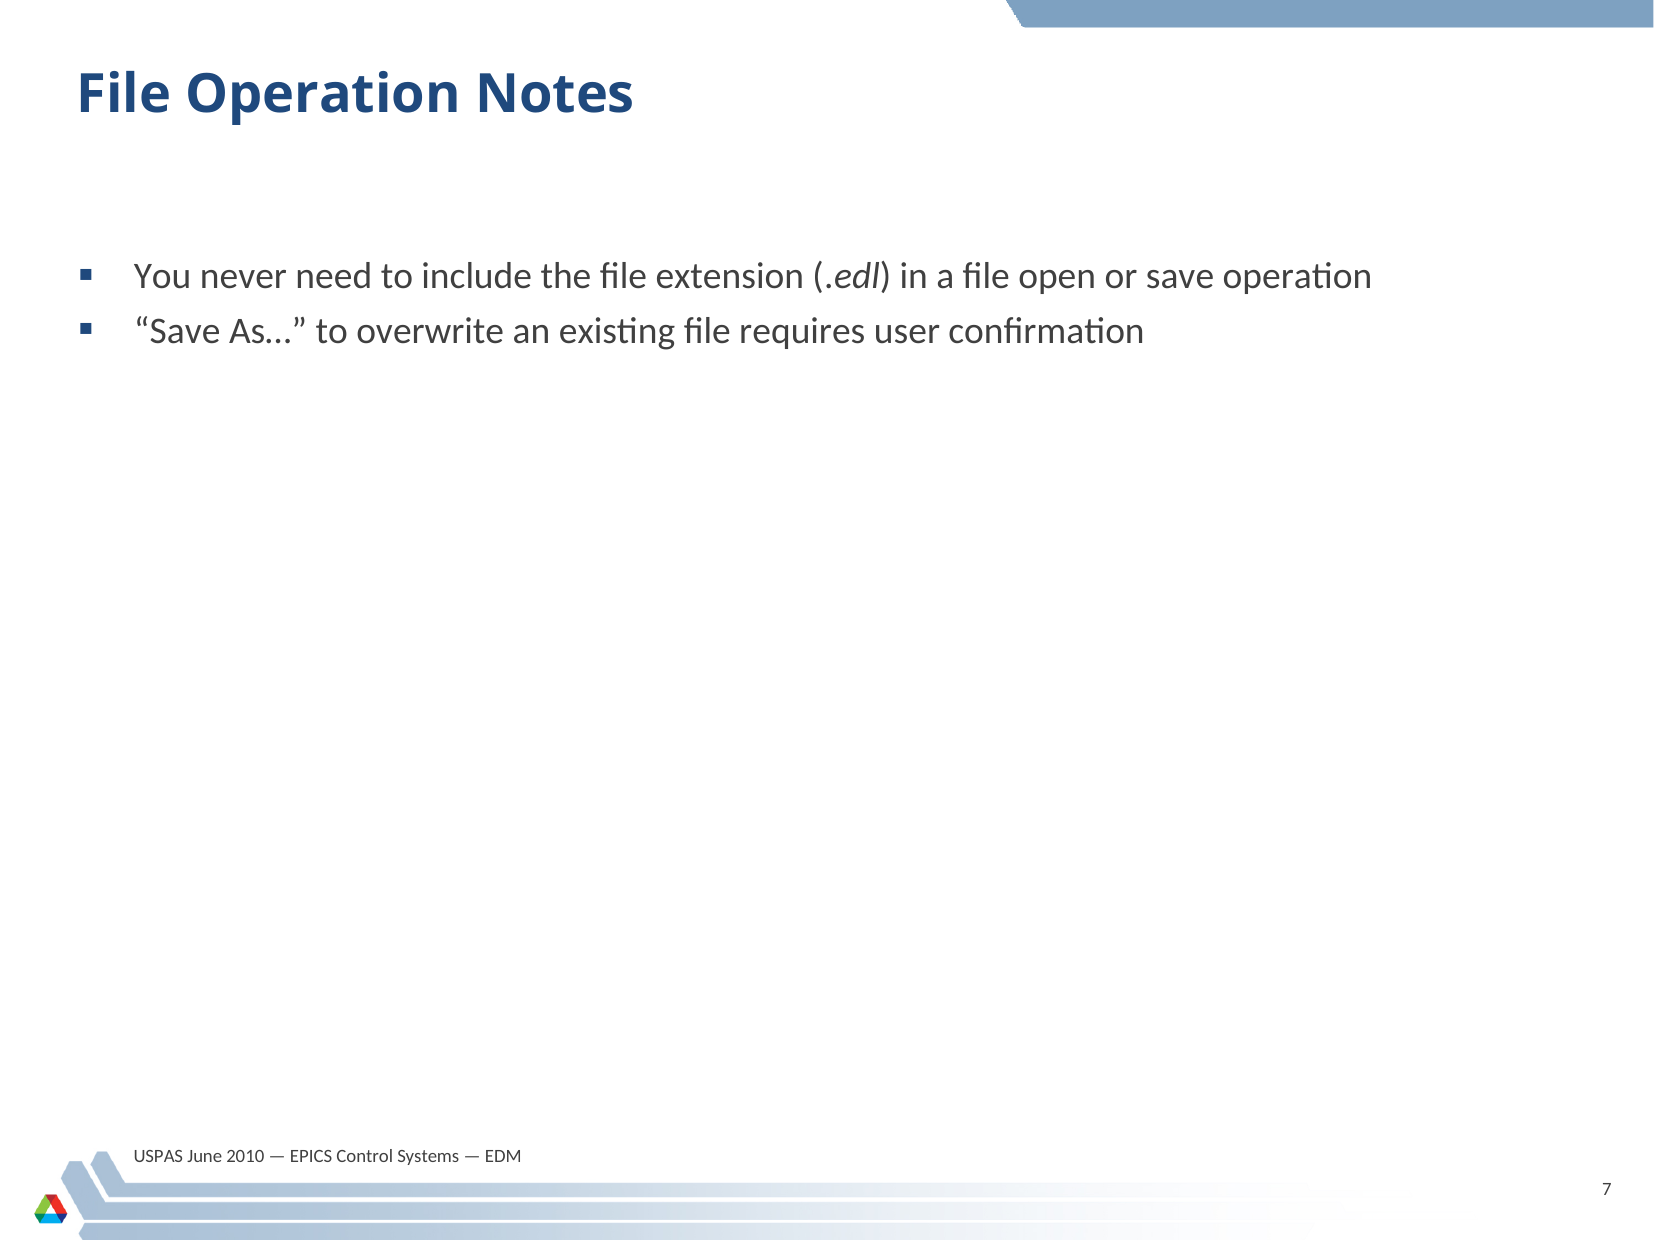

# File Operation Notes
You never need to include the file extension (.edl) in a file open or save operation
“Save As…” to overwrite an existing file requires user confirmation
USPAS June 2010 — EPICS Control Systems — EDM
7